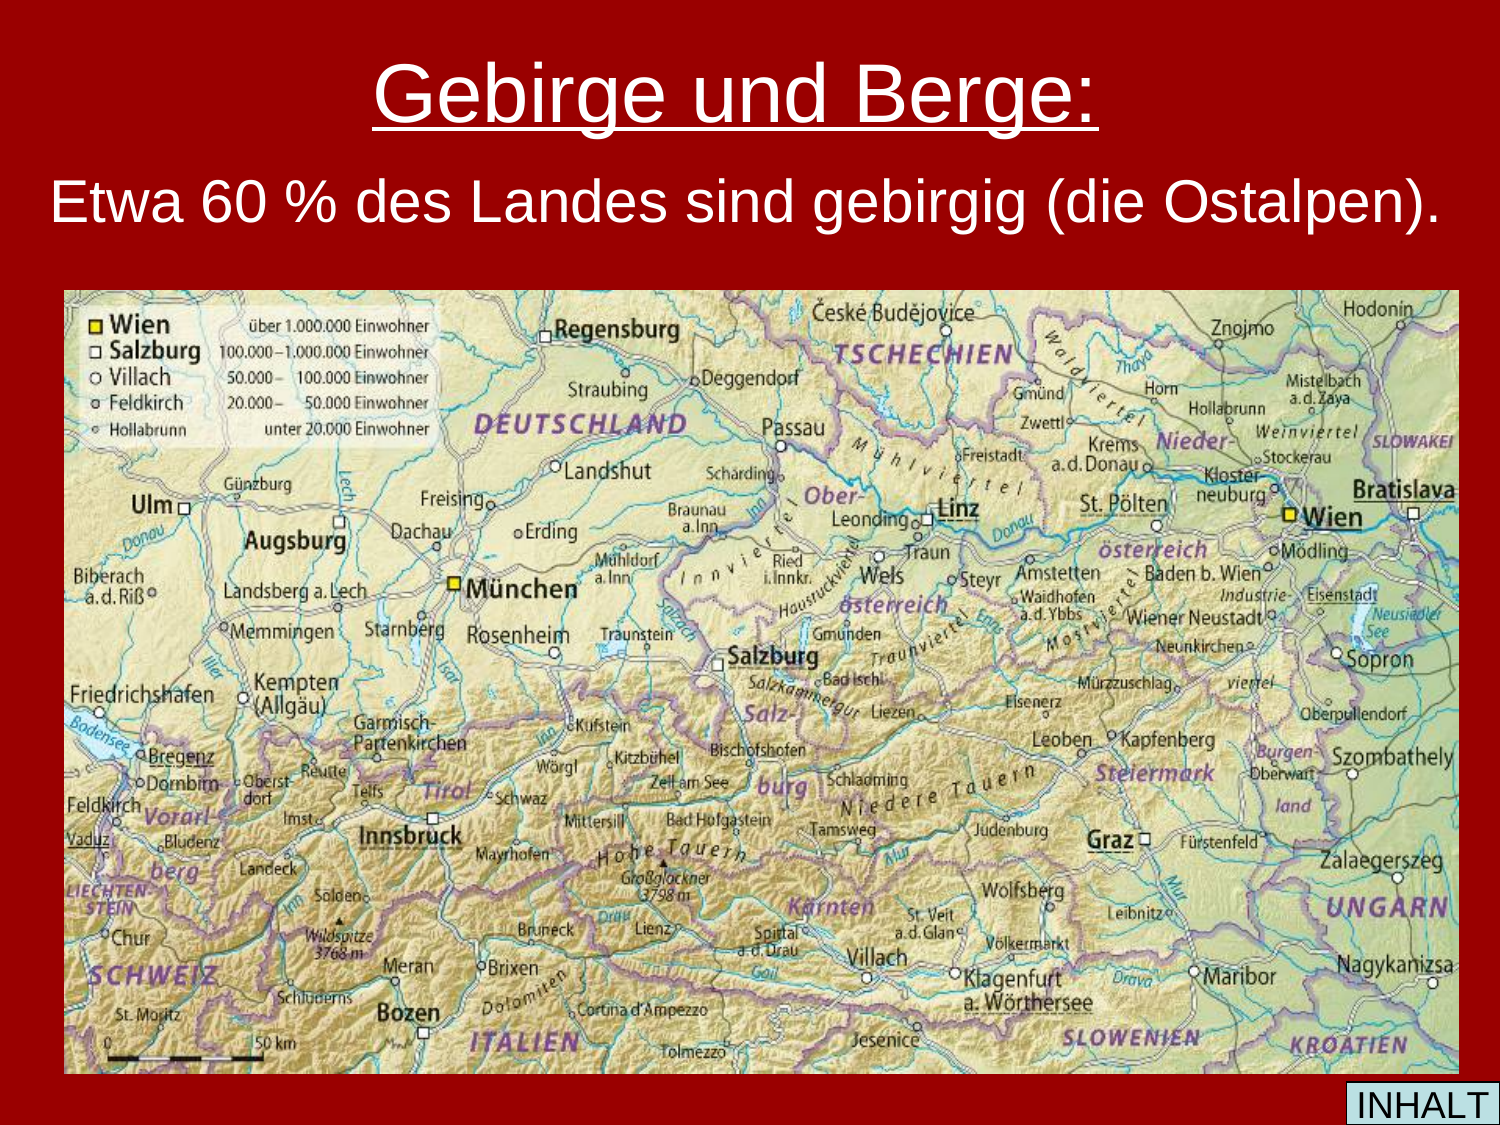

# Gebirge und Berge: Etwa 60 % des Landes sind gebirgig (die Ostalpen).
INHALT